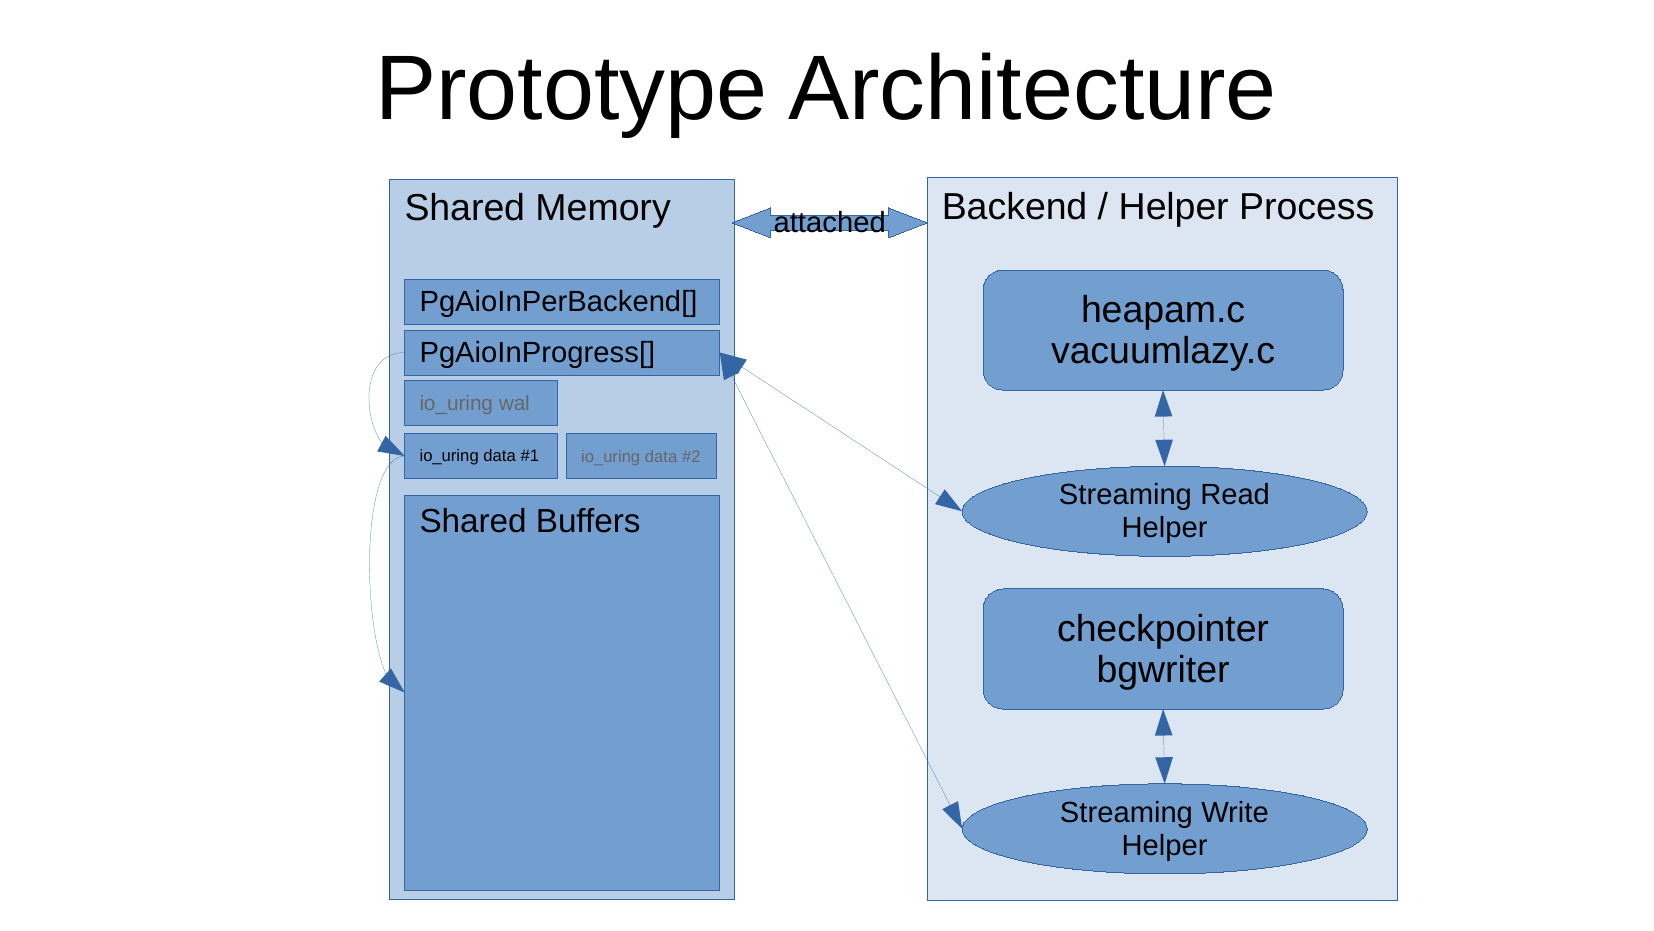

# Prototype Architecture
Backend / Helper Process
Shared Memory
attached
heapam.c
vacuumlazy.c
PgAioInPerBackend[]
PgAioInProgress[]
io_uring wal
io_uring data #1
io_uring data #2
Streaming Read
Helper
Shared Buffers
checkpointer
bgwriter
Streaming Write
Helper